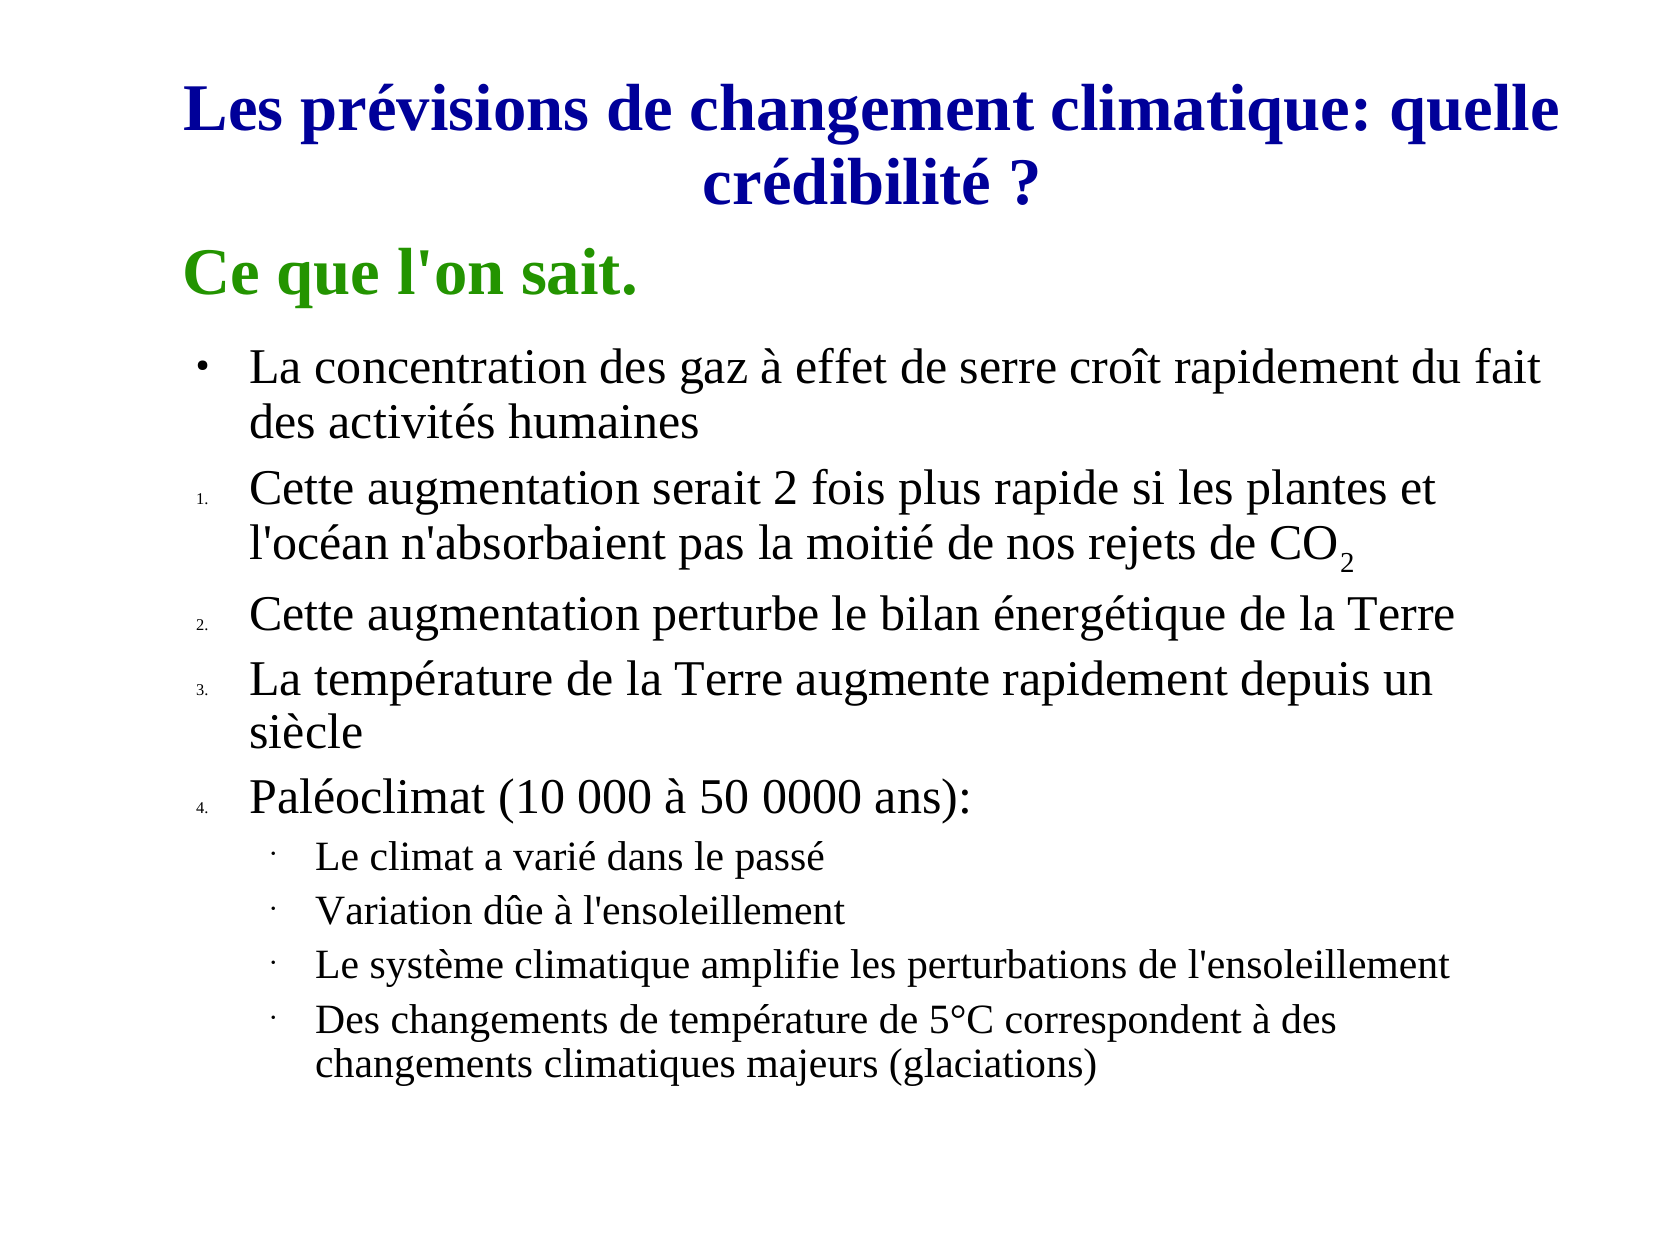

# Les prévisions de changement climatique: quelle crédibilité ?
Ce que l'on sait.
La concentration des gaz à effet de serre croît rapidement du fait des activités humaines
Cette augmentation serait 2 fois plus rapide si les plantes et l'océan n'absorbaient pas la moitié de nos rejets de CO2
Cette augmentation perturbe le bilan énergétique de la Terre
La température de la Terre augmente rapidement depuis un siècle
Paléoclimat (10 000 à 50 0000 ans):
Le climat a varié dans le passé
Variation dûe à l'ensoleillement
Le système climatique amplifie les perturbations de l'ensoleillement
Des changements de température de 5°C correspondent à des changements climatiques majeurs (glaciations)